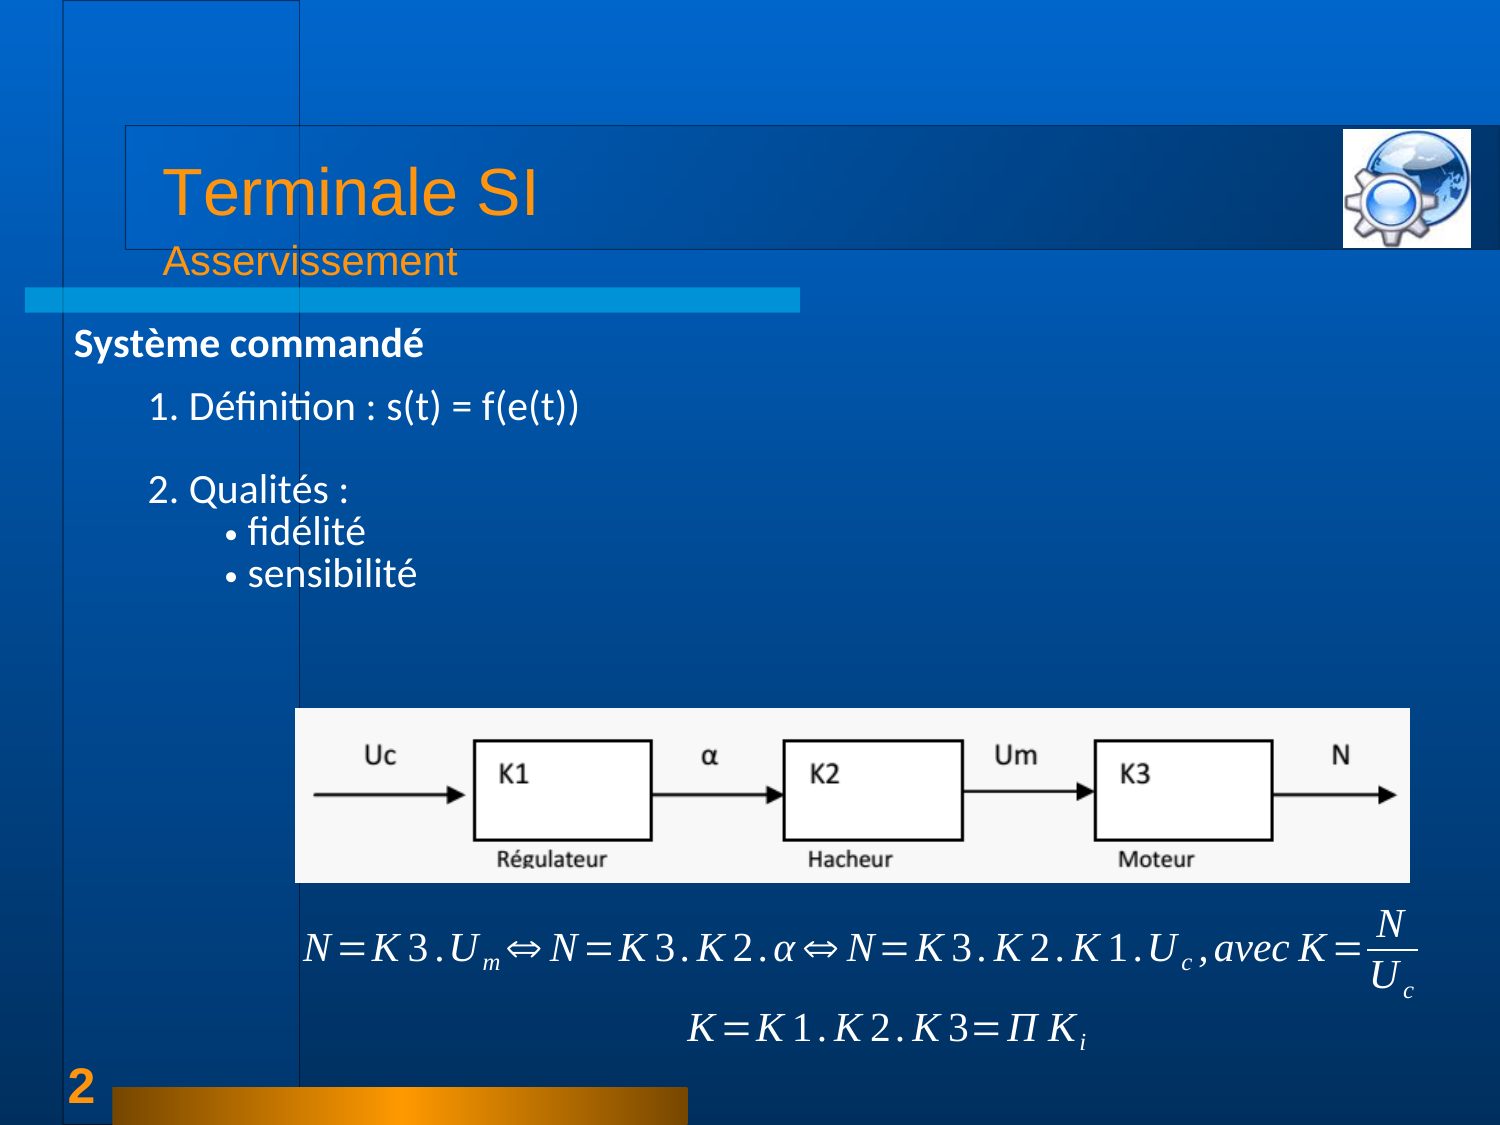

Système commandé
	1. Définition : s(t) = f(e(t))
	2. Qualités :
 fidélité
 sensibilité